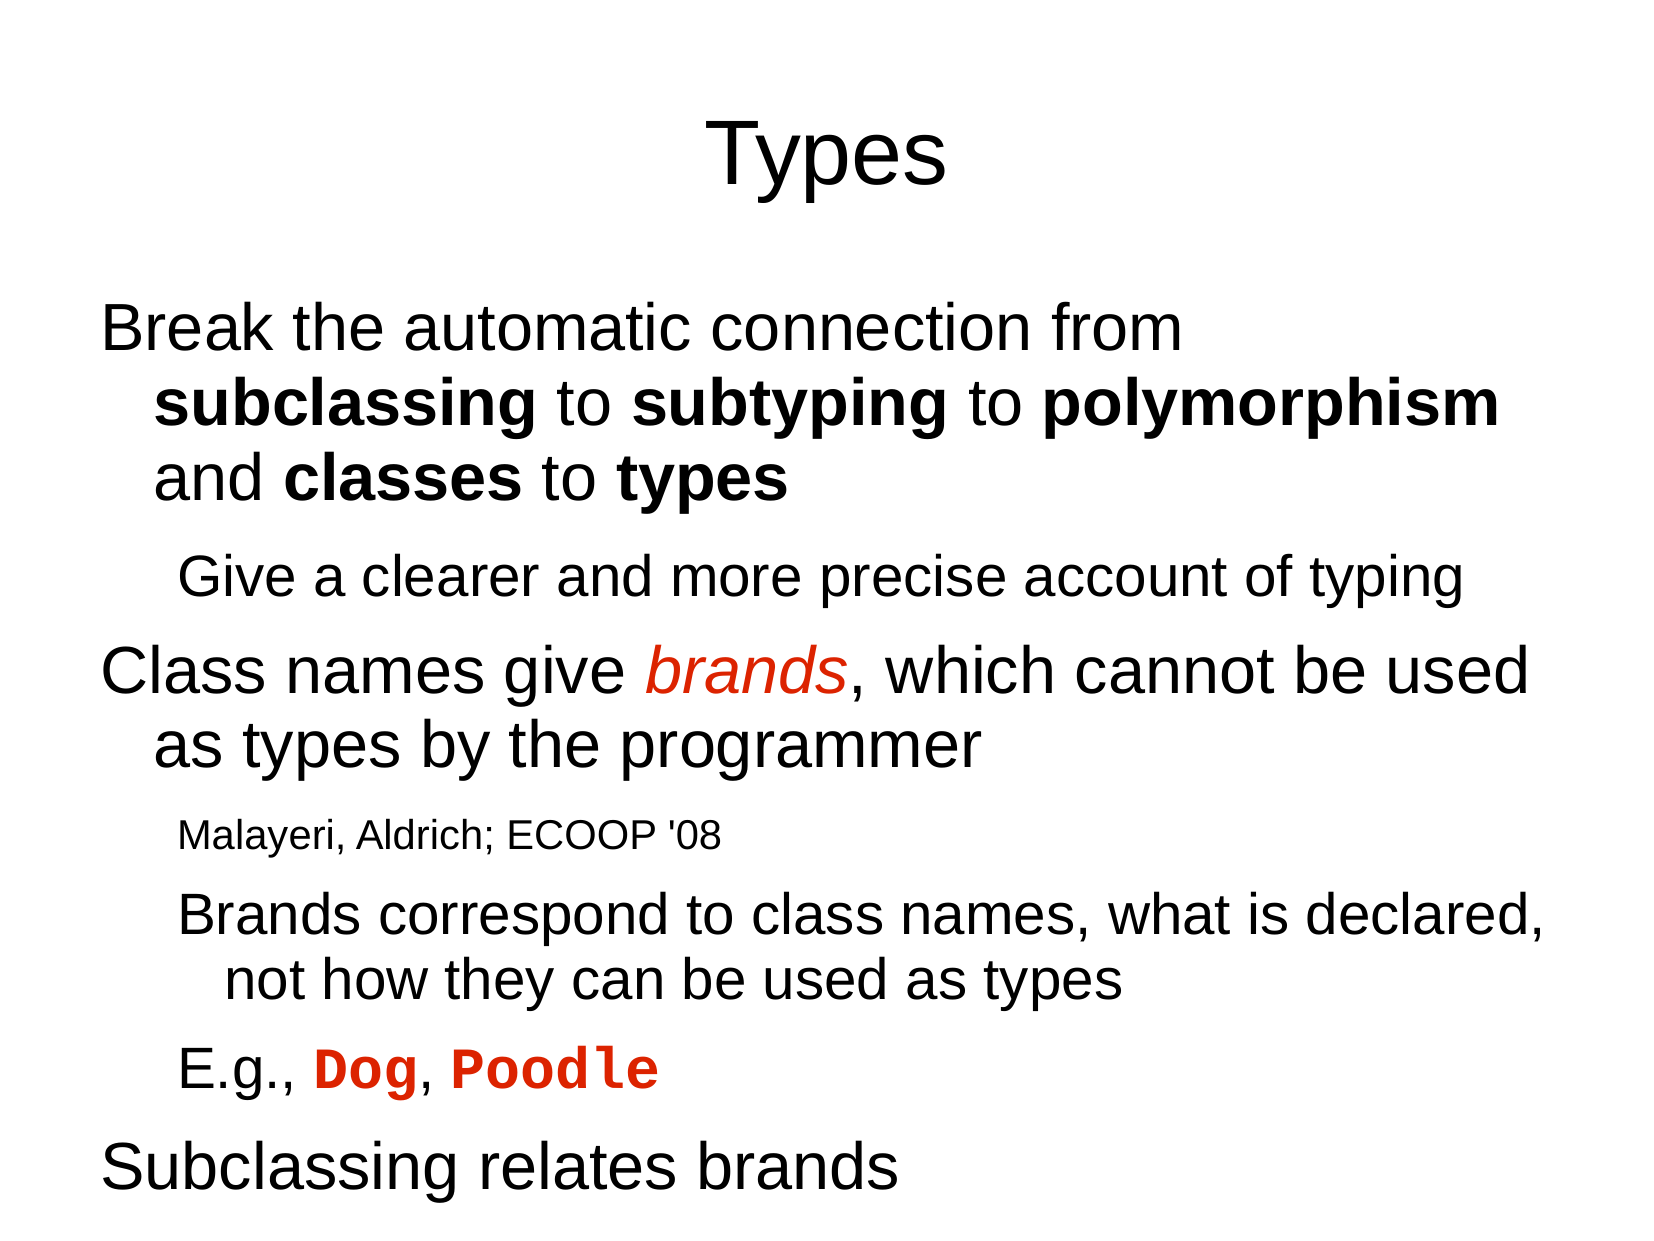

# Types
Break the automatic connection from subclassing to subtyping to polymorphism and classes to types
Give a clearer and more precise account of typing
Class names give brands, which cannot be used as types by the programmer
Malayeri, Aldrich; ECOOP '08
Brands correspond to class names, what is declared, not how they can be used as types
E.g., Dog, Poodle
Subclassing relates brands